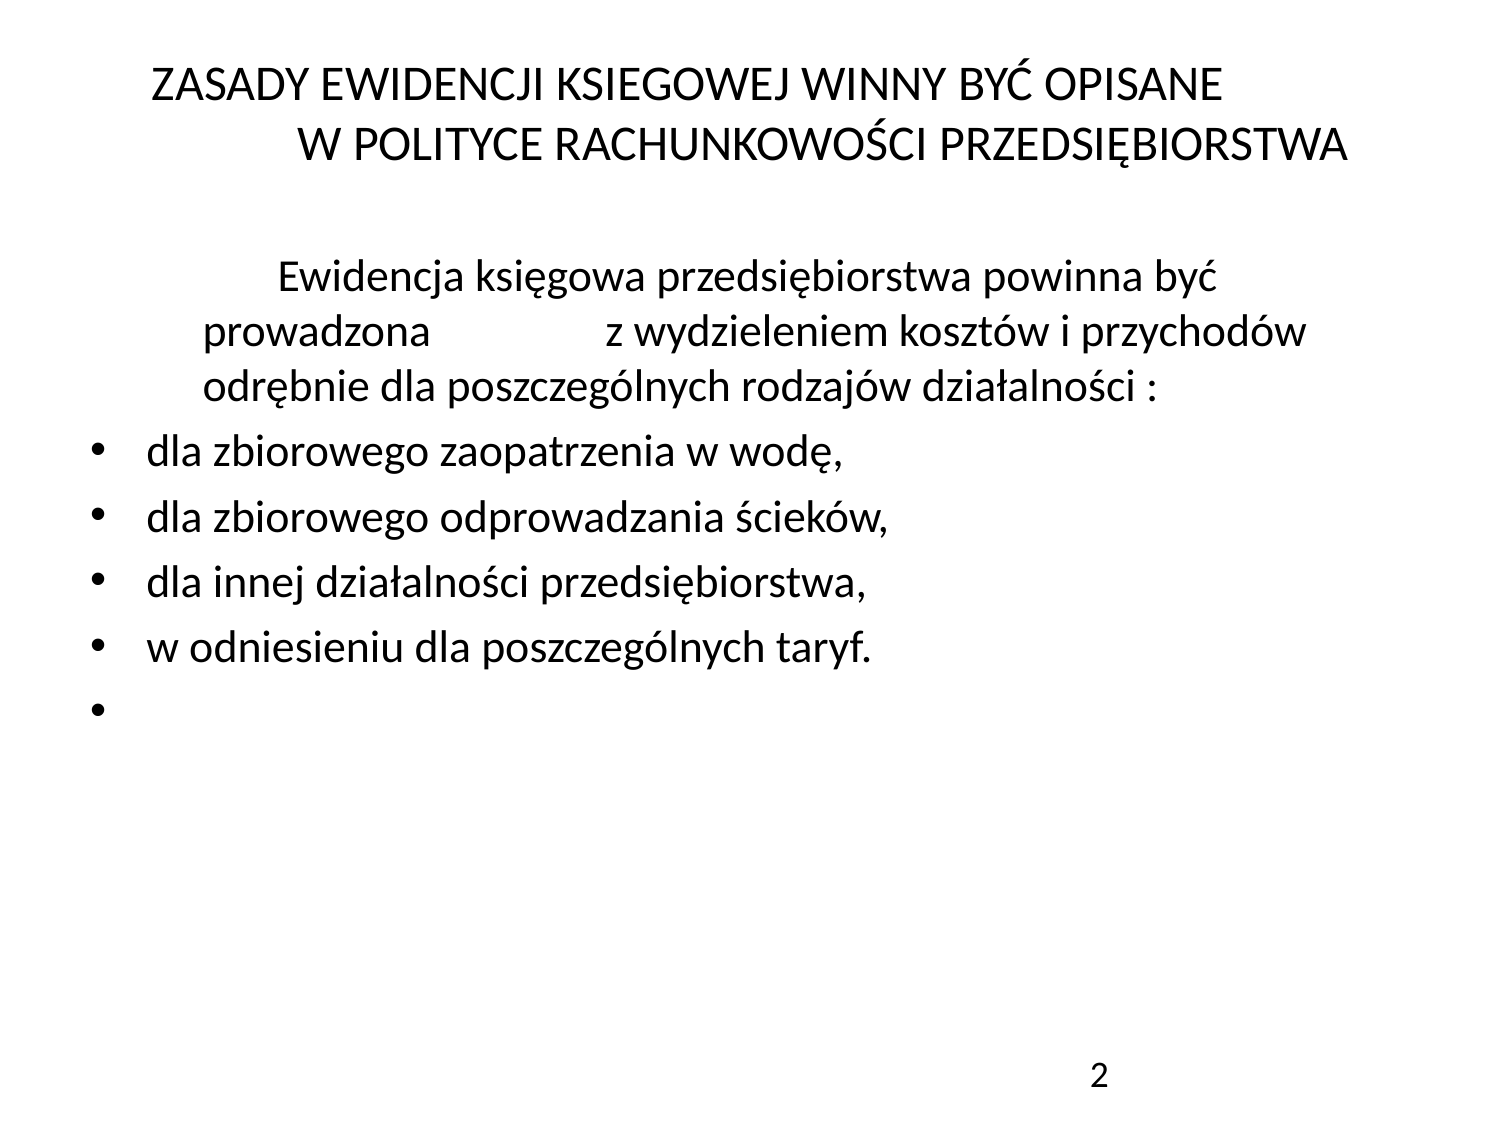

#
ZASADY EWIDENCJI KSIEGOWEJ WINNY BYĆ OPISANE W POLITYCE RACHUNKOWOŚCI PRZEDSIĘBIORSTWA
	Ewidencja księgowa przedsiębiorstwa powinna być prowadzona z wydzieleniem kosztów i przychodów odrębnie dla poszczególnych rodzajów działalności :
dla zbiorowego zaopatrzenia w wodę,
dla zbiorowego odprowadzania ścieków,
dla innej działalności przedsiębiorstwa,
w odniesieniu dla poszczególnych taryf.